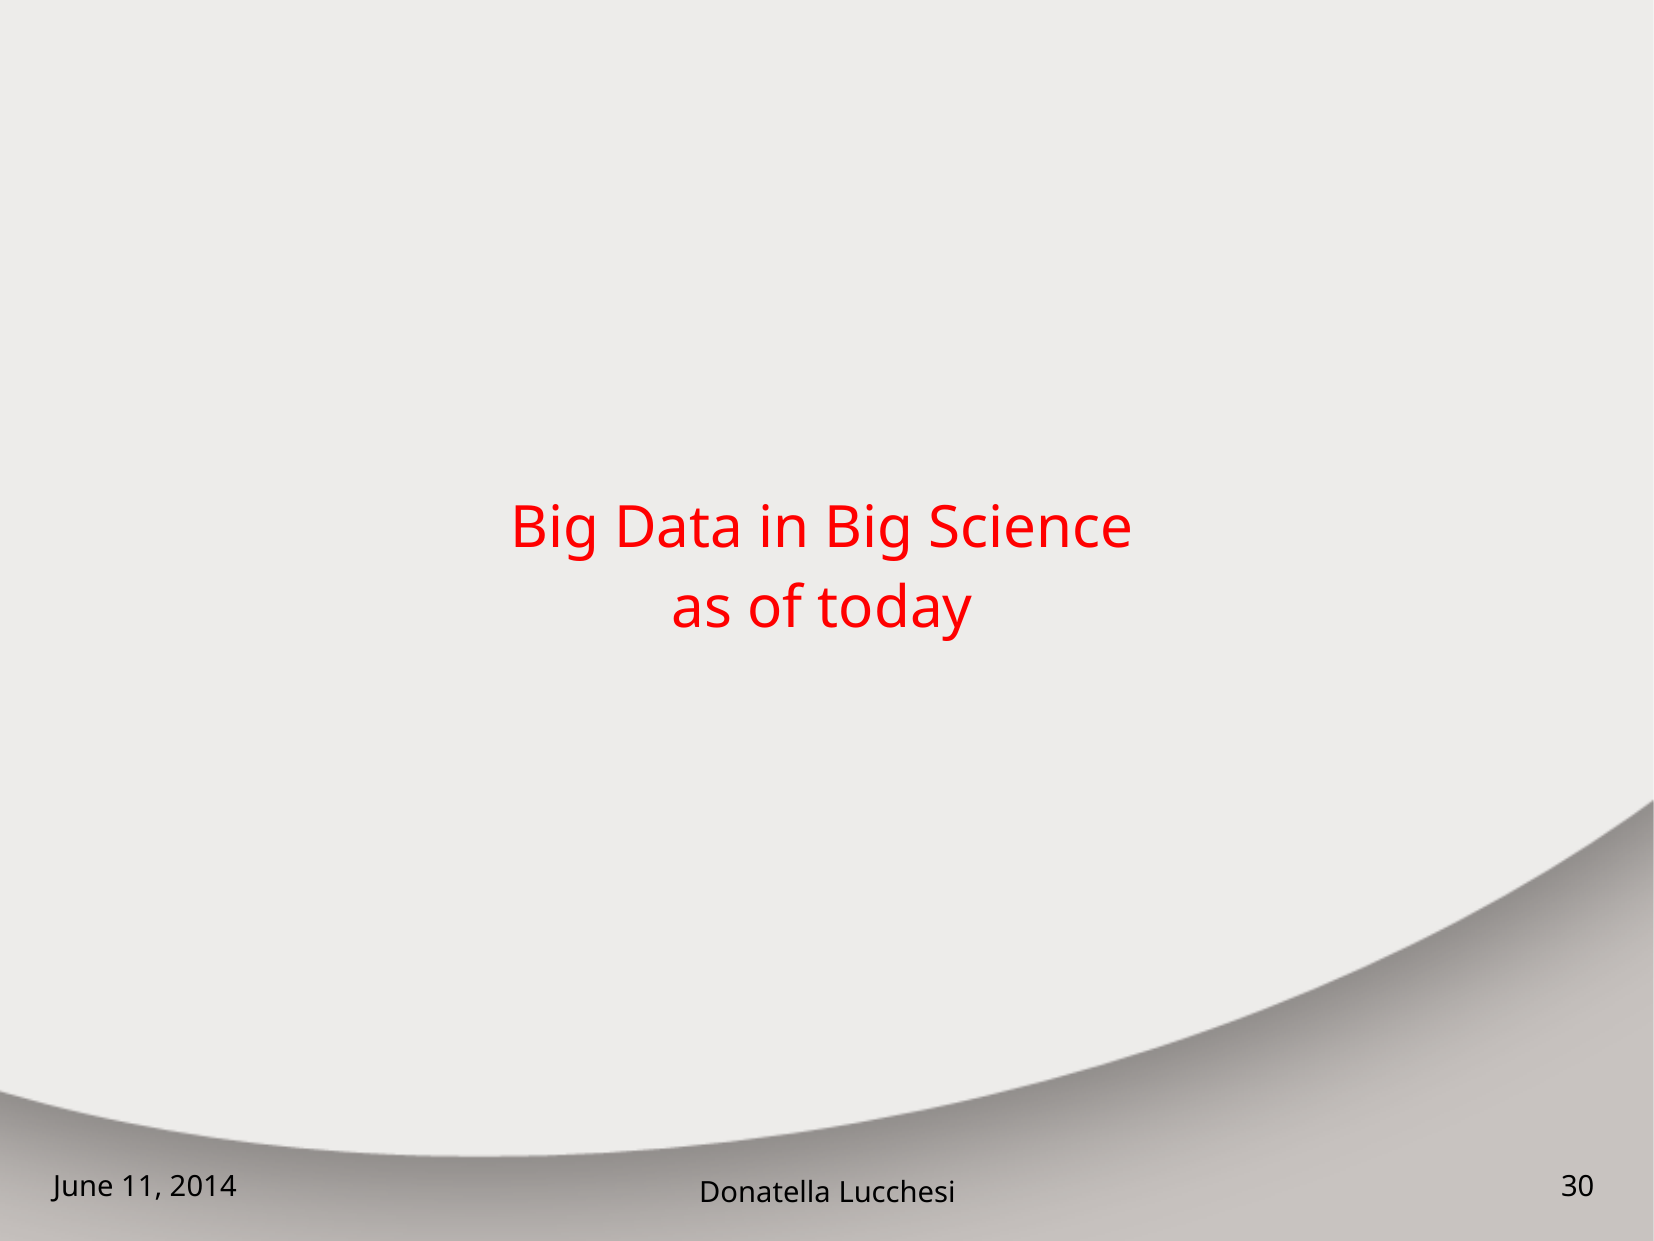

Big Data in Big Science
as of today
June 11, 2014
30
Donatella Lucchesi